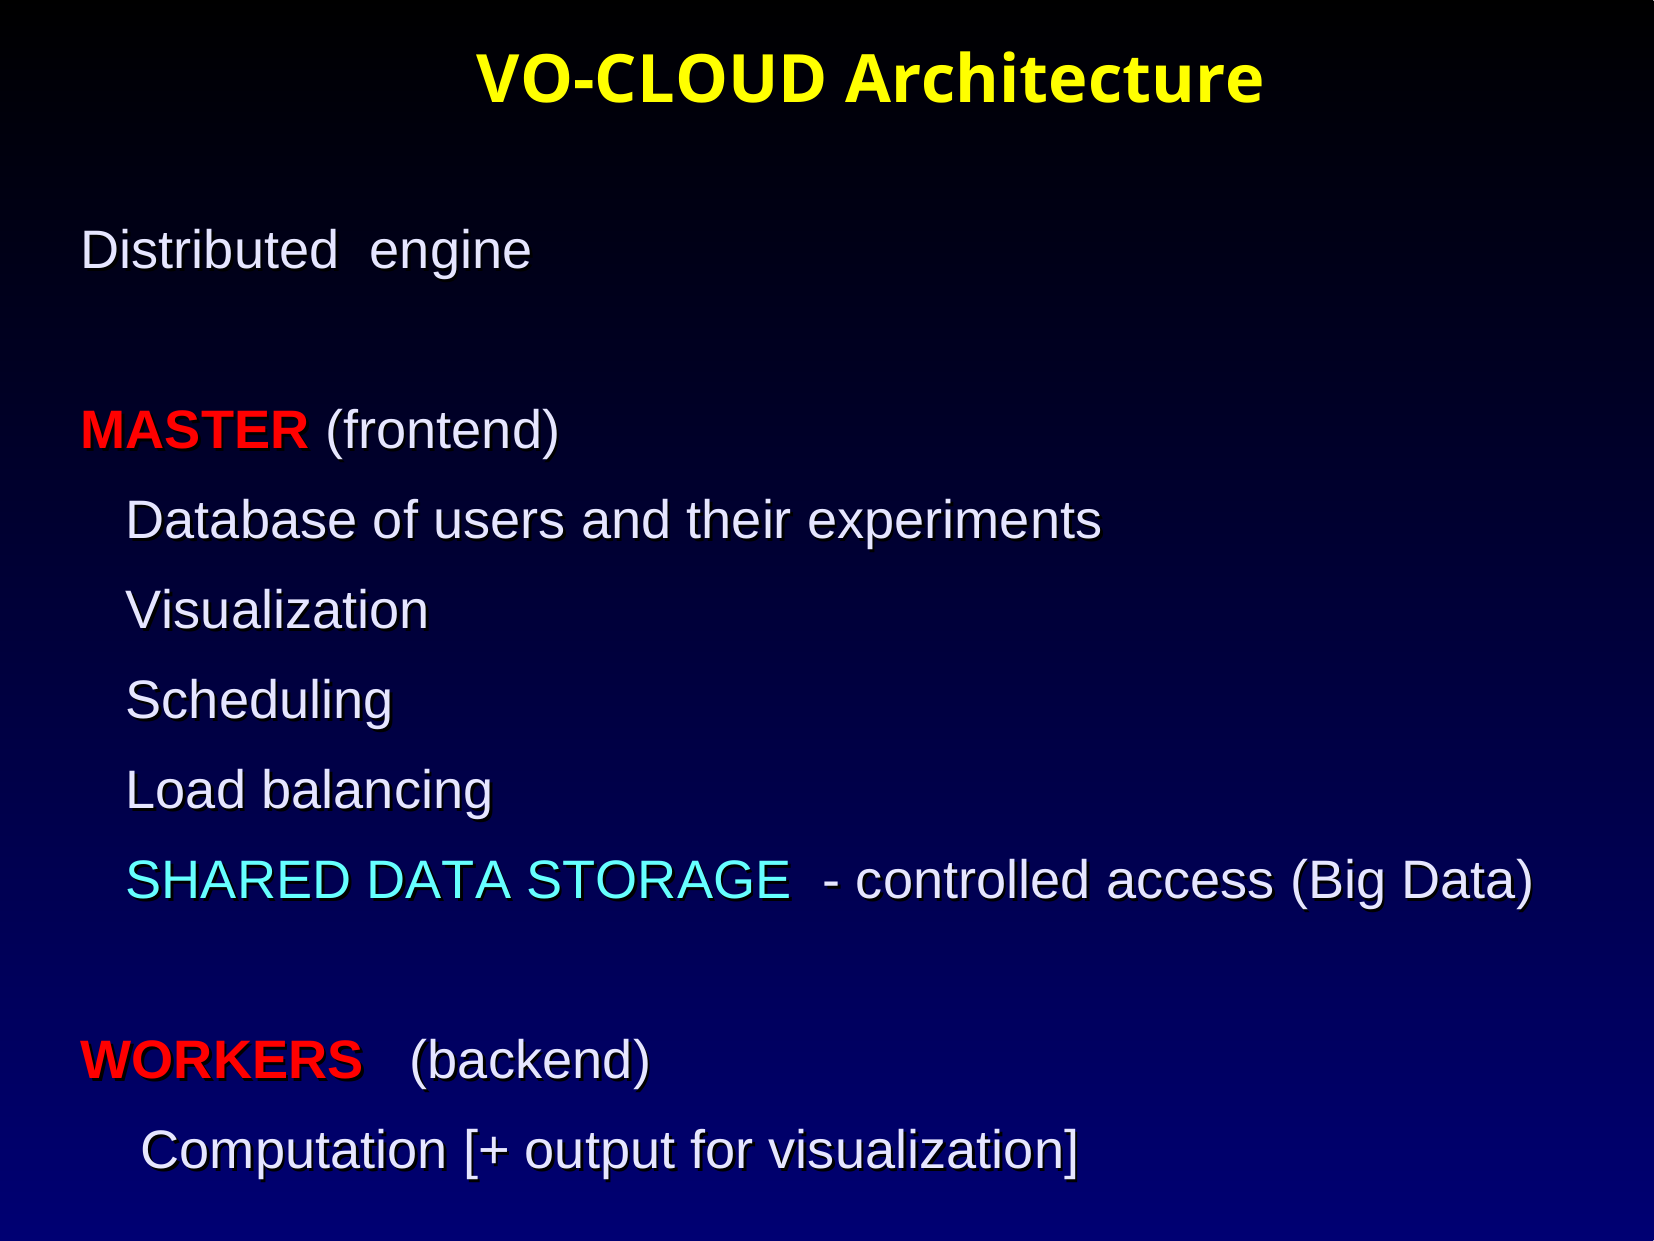

# VO-CLOUD Architecture
Distributed engine
MASTER (frontend)
 Database of users and their experiments
 Visualization
 Scheduling
 Load balancing
 SHARED DATA STORAGE - controlled access (Big Data)
WORKERS (backend)
 Computation [+ output for visualization]